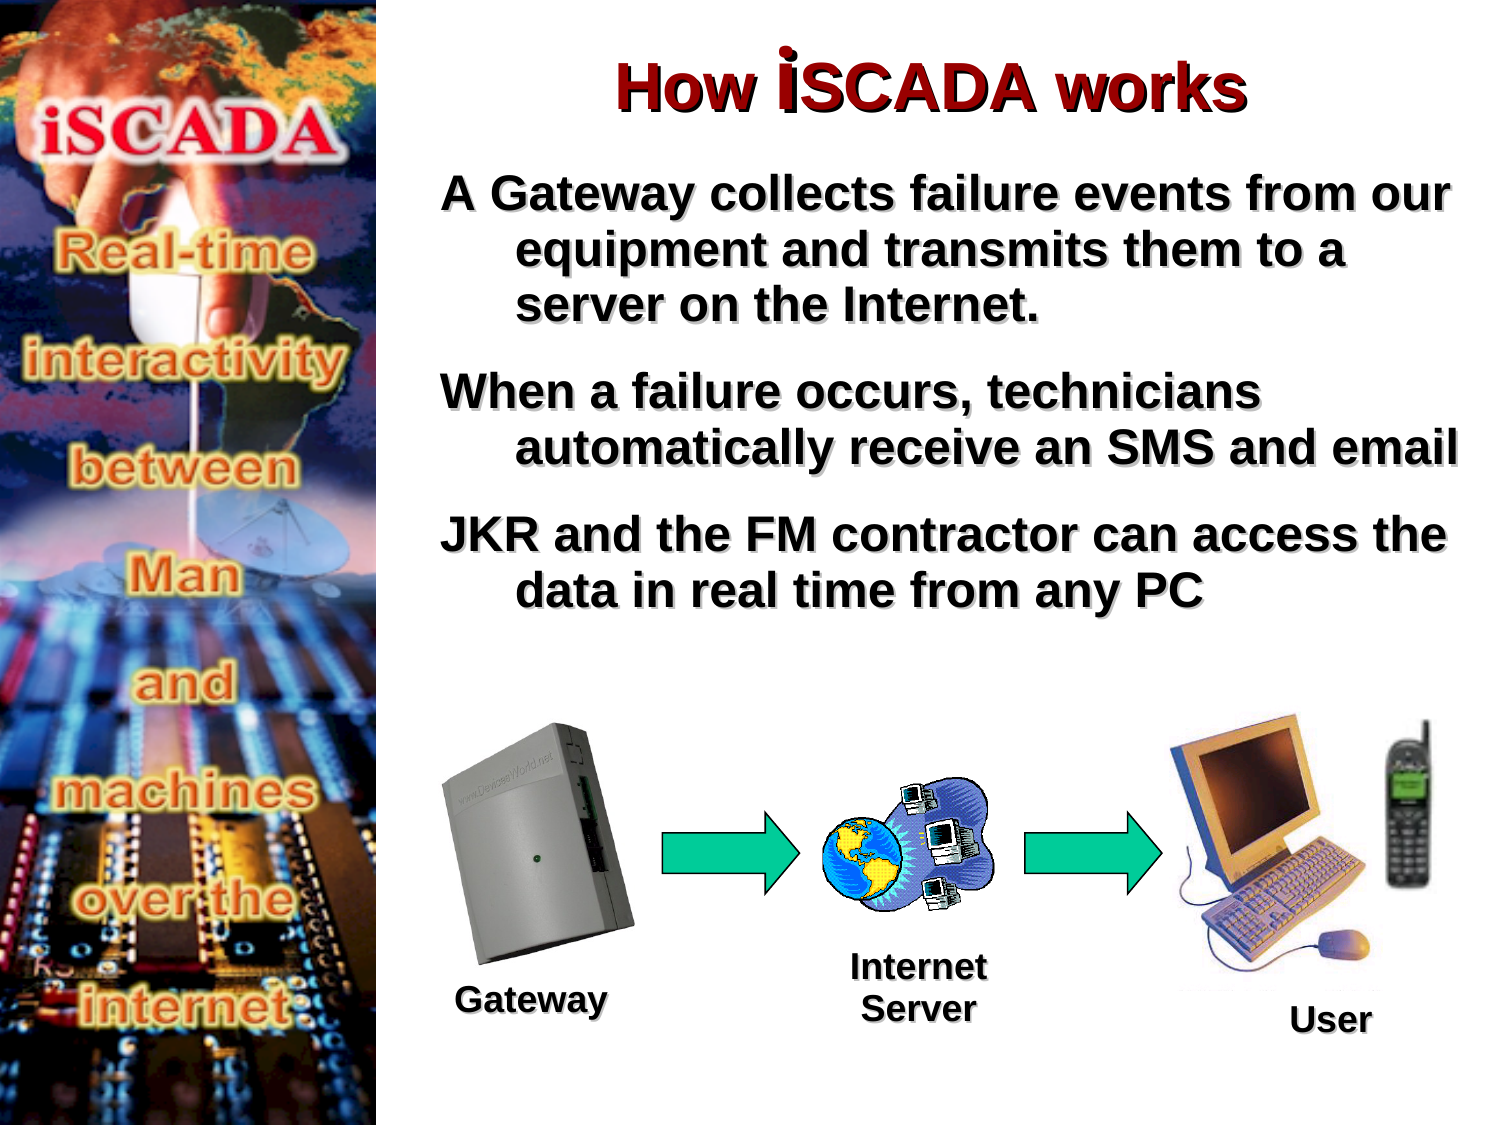

How iSCADA works
A Gateway collects failure events from our equipment and transmits them to a server on the Internet.
When a failure occurs, technicians automatically receive an SMS and email
JKR and the FM contractor can access the data in real time from any PC
Internet Server
Gateway
User